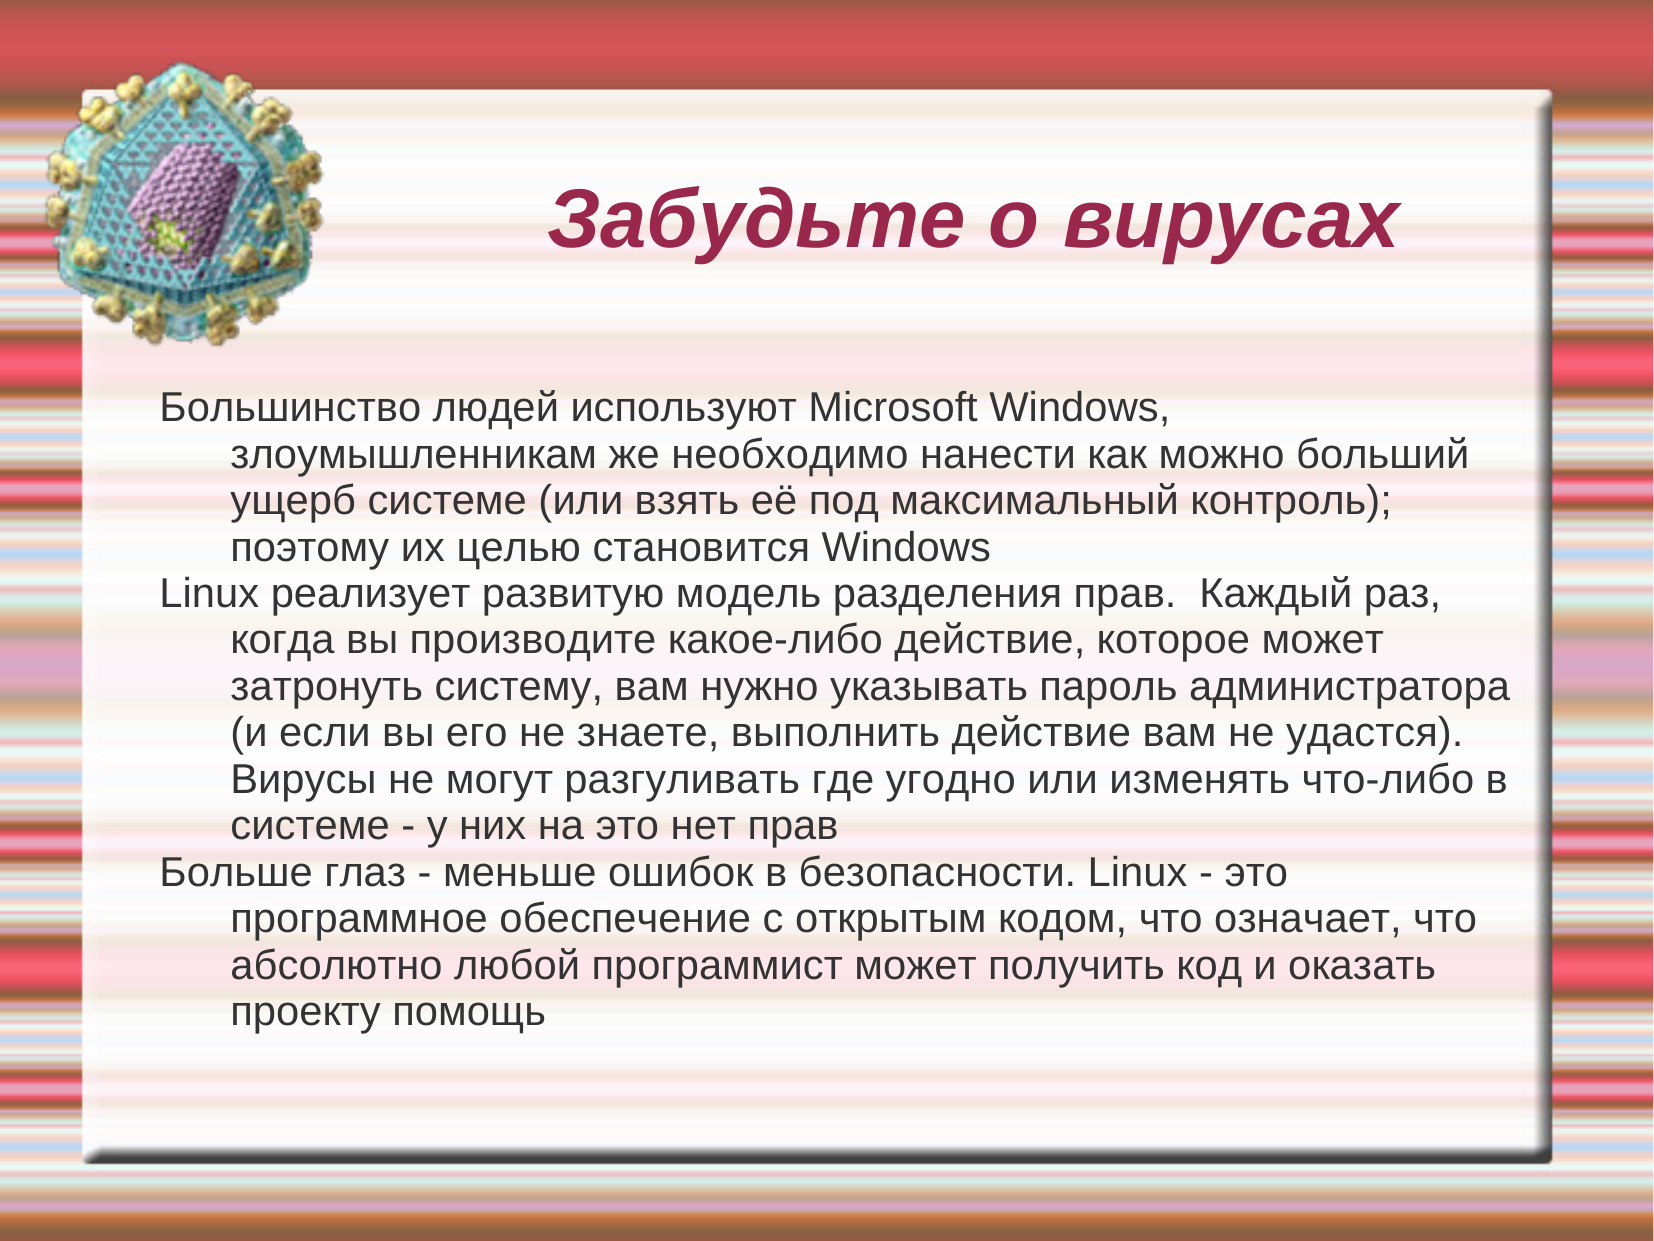

# Забудьте о вирусах
Большинство людей используют Microsoft Windows, злоумышленникам же необходимо нанести как можно больший ущерб системе (или взять её под максимальный контроль); поэтому их целью становится Windows
Linux реализует развитую модель разделения прав. Каждый раз, когда вы производите какое-либо действие, которое может затронуть систему, вам нужно указывать пароль администратора (и если вы его не знаете, выполнить действие вам не удастся). Вирусы не могут разгуливать где угодно или изменять что-либо в системе - у них на это нет прав
Больше глаз - меньше ошибок в безопасности. Linux - это программное обеспечение с открытым кодом, что означает, что абсолютно любой программист может получить код и оказать проекту помощь